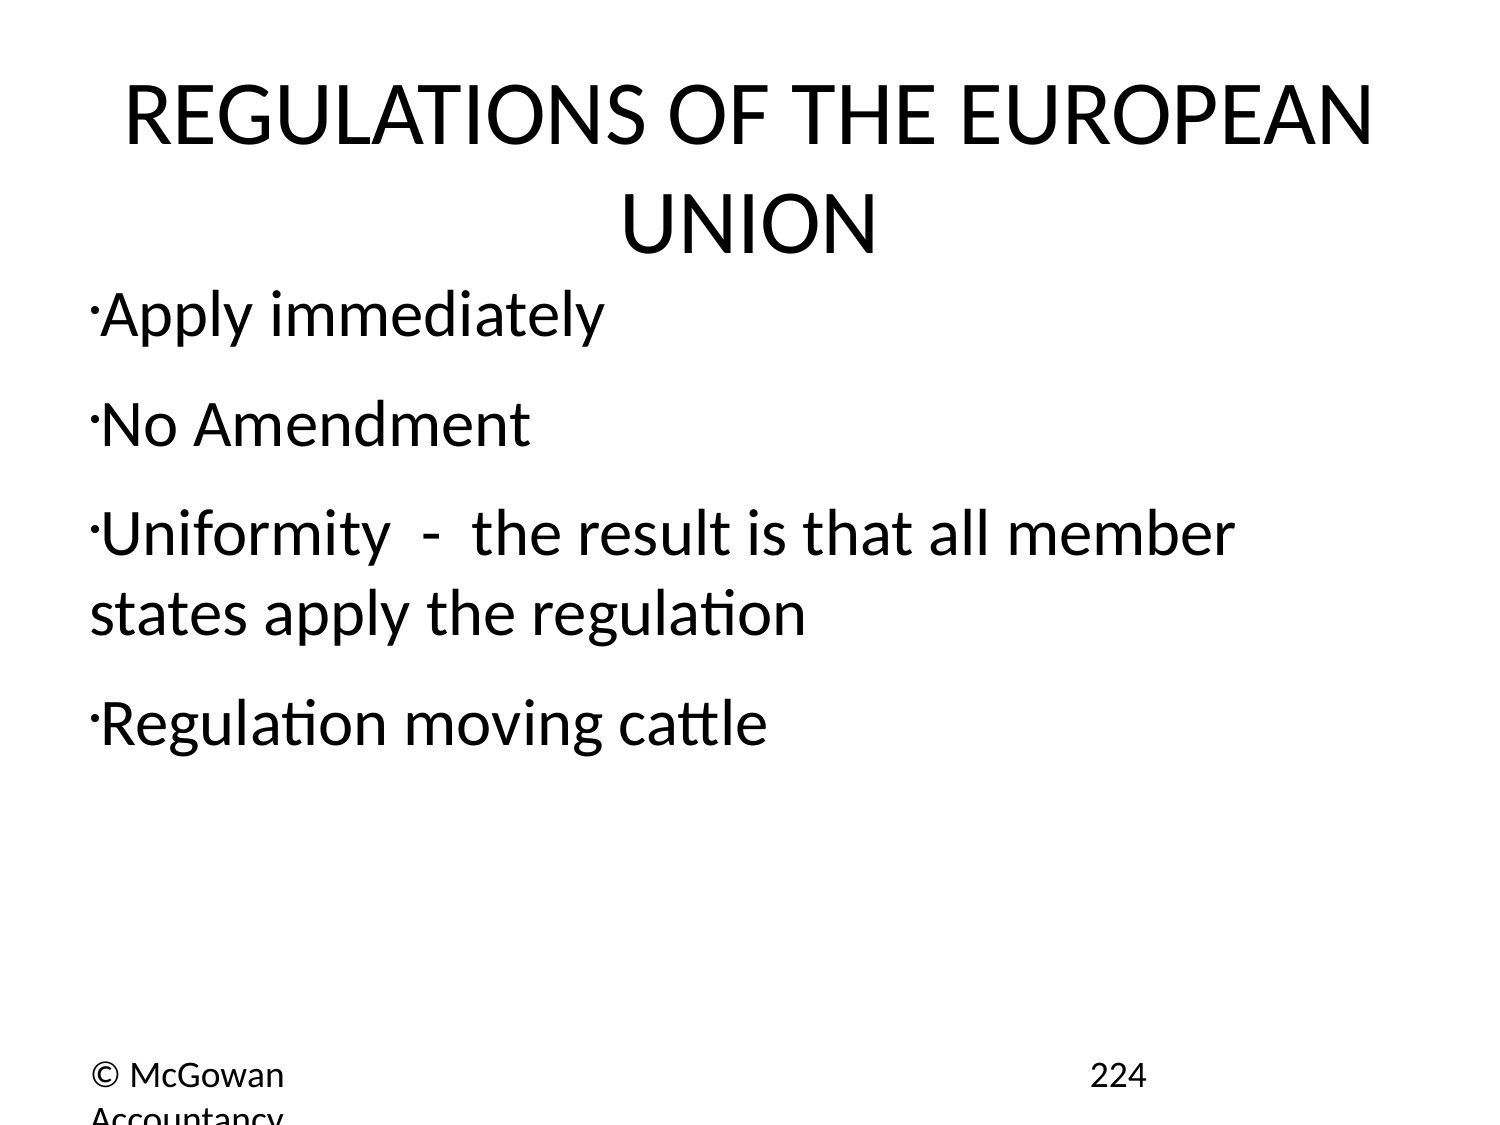

# REGULATIONS OF THE EUROPEAN UNION
Apply immediately
No Amendment
Uniformity - the result is that all member states apply the regulation
Regulation moving cattle
© McGowan Accountancy Services
224